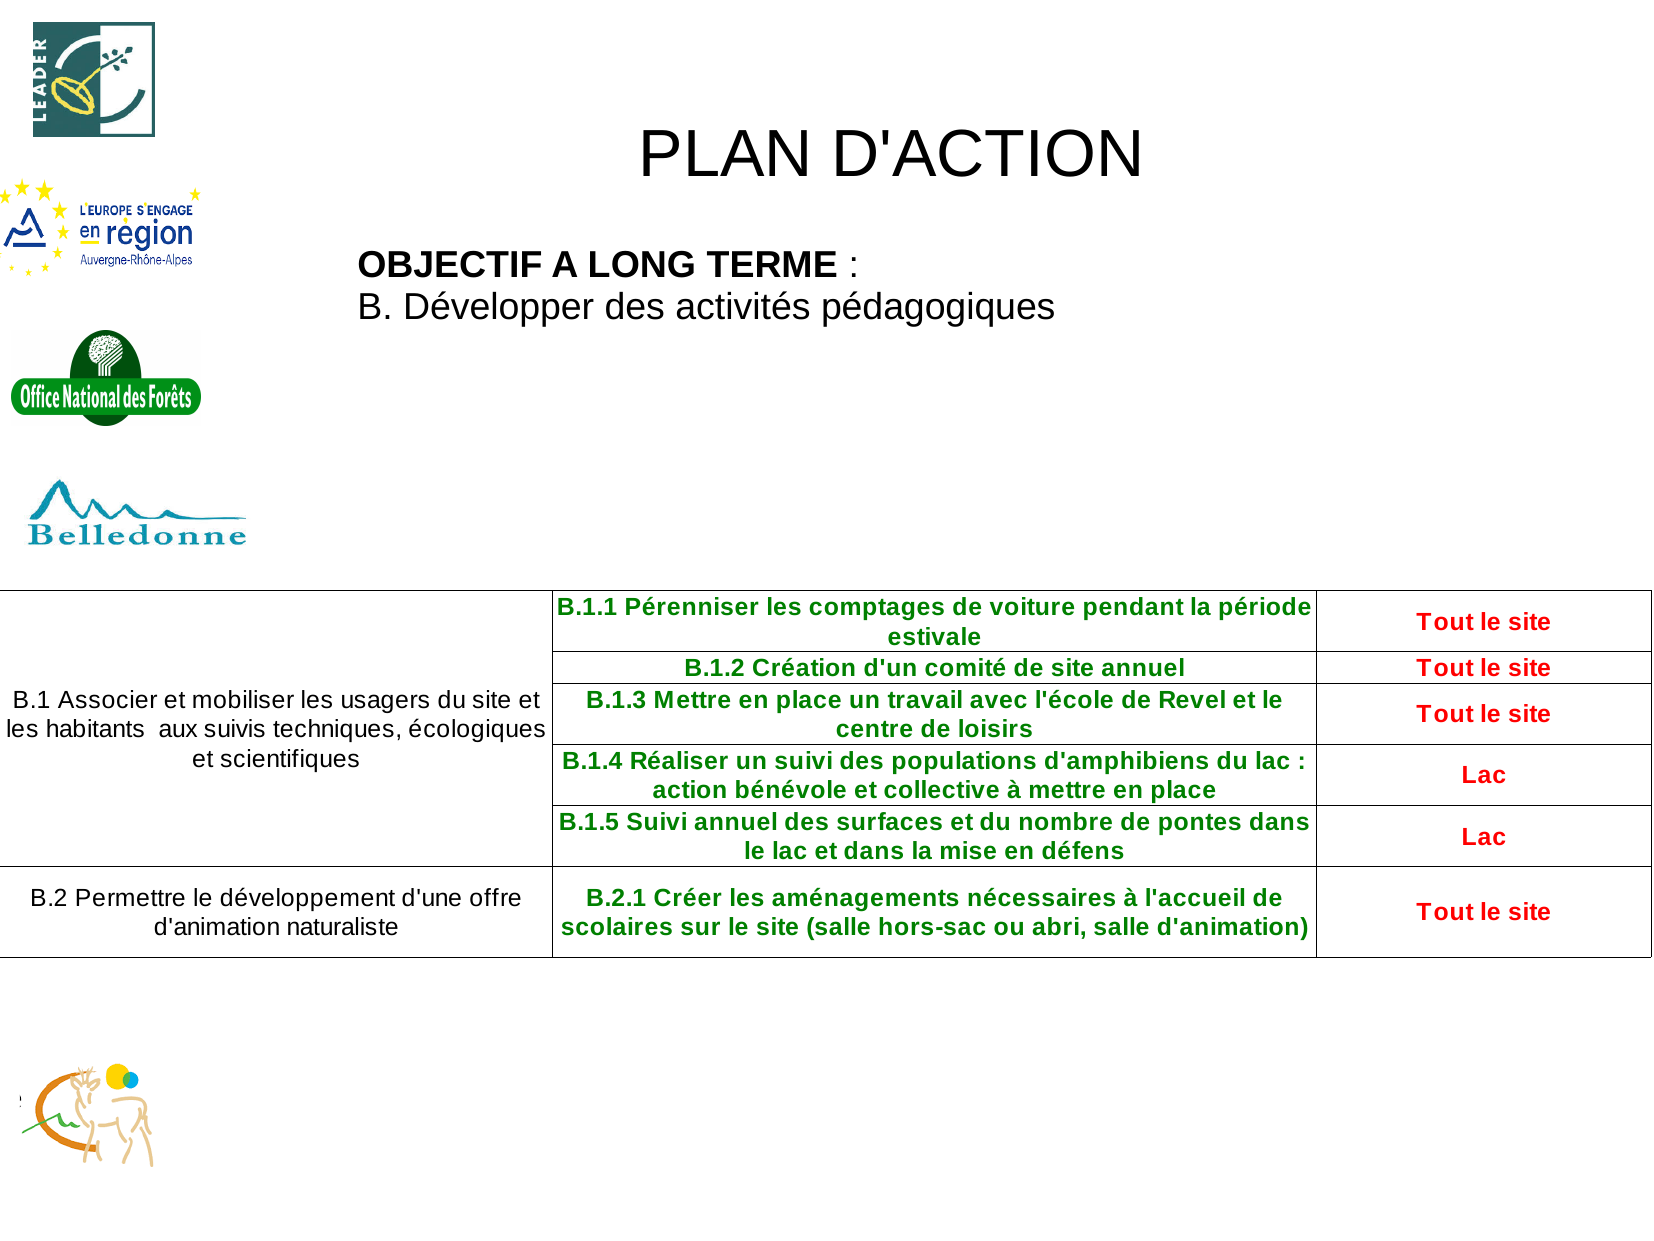

# PLAN D'ACTION
OBJECTIF A LONG TERME :
B. Développer des activités pédagogiques